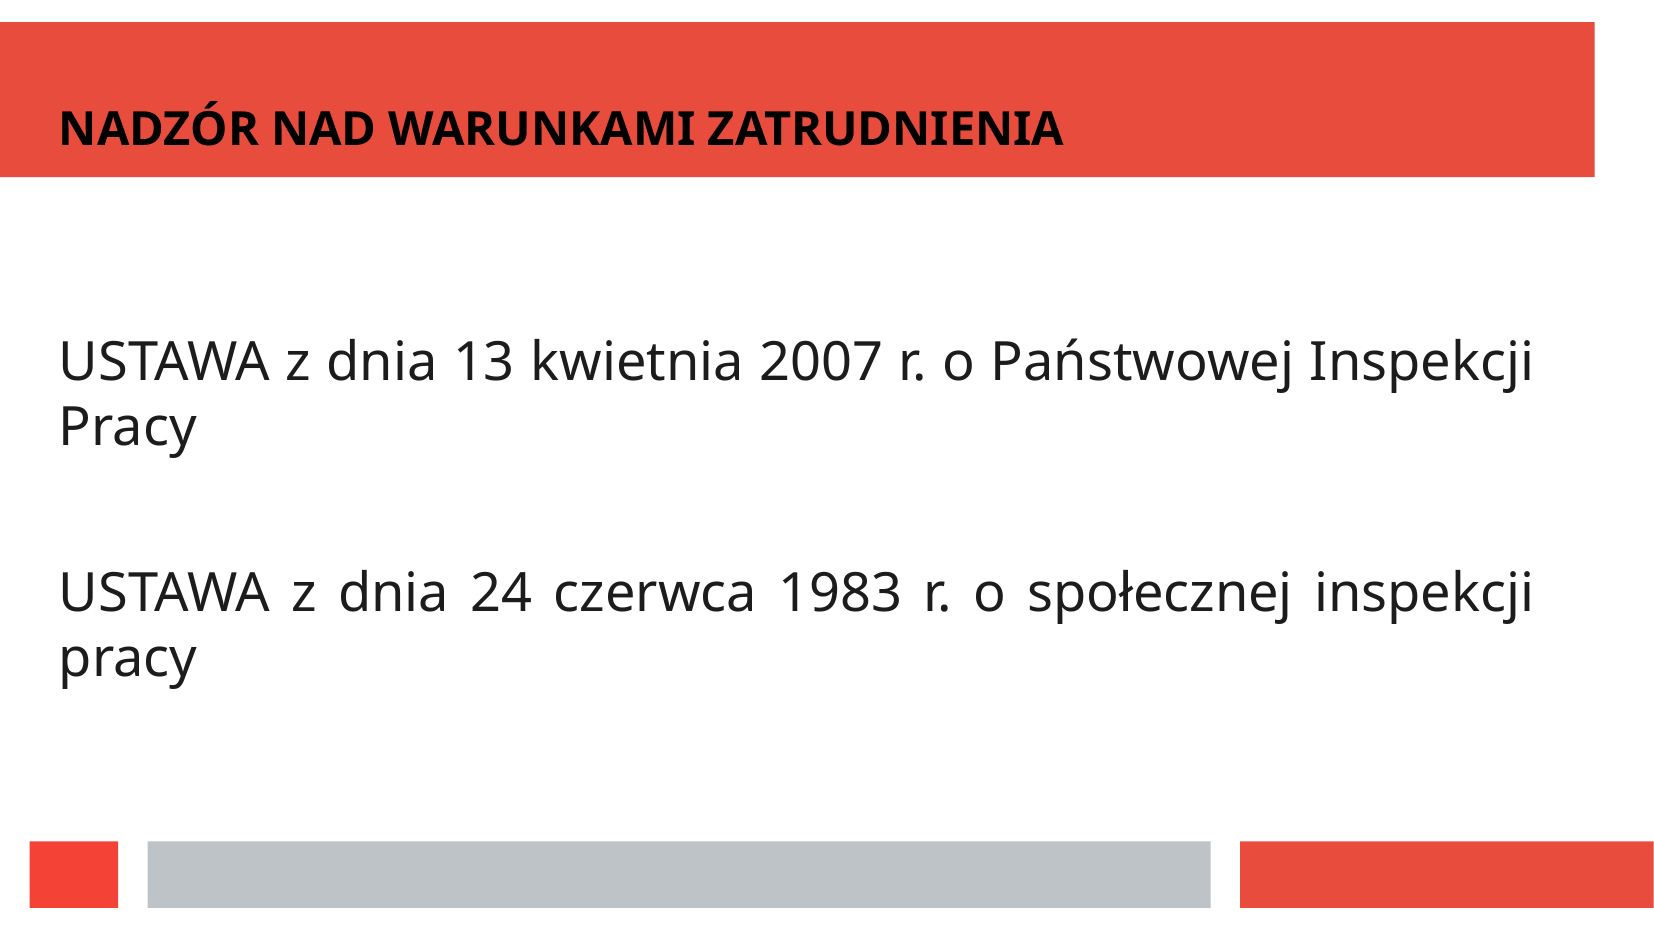

# NADZÓR NAD WARUNKAMI ZATRUDNIENIA
USTAWA z dnia 13 kwietnia 2007 r. o Państwowej Inspekcji Pracy
USTAWA z dnia 24 czerwca 1983 r. o społecznej inspekcji pracy